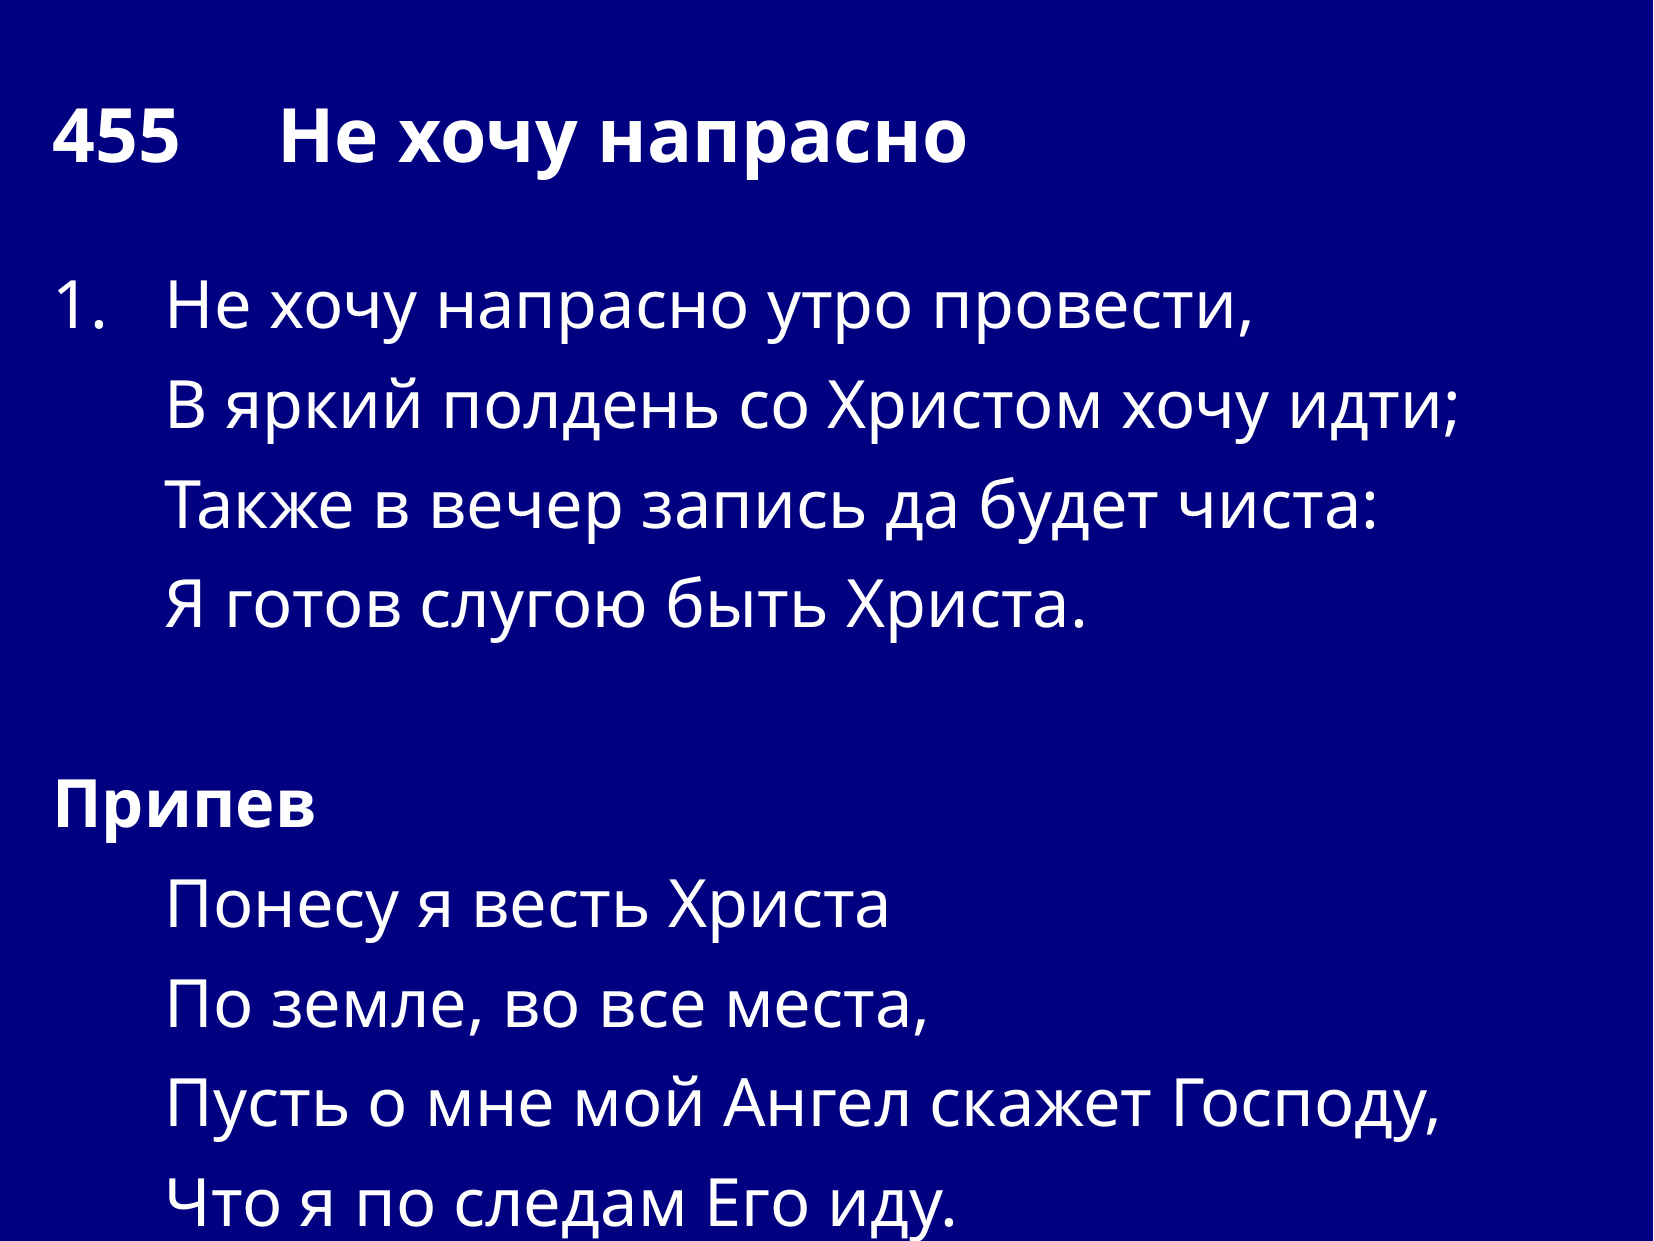

455	Не хочу напрасно
1.	Не хочу напрасно утро провести,
	В яркий полдень со Христом хочу идти;
	Также в вечер запись да будет чиста:
	Я готов слугою быть Христа.
Припев
	Понесу я весть Христа
	По земле, во все места,
	Пусть о мне мой Ангел скажет Господу,
	Что я по следам Его иду.